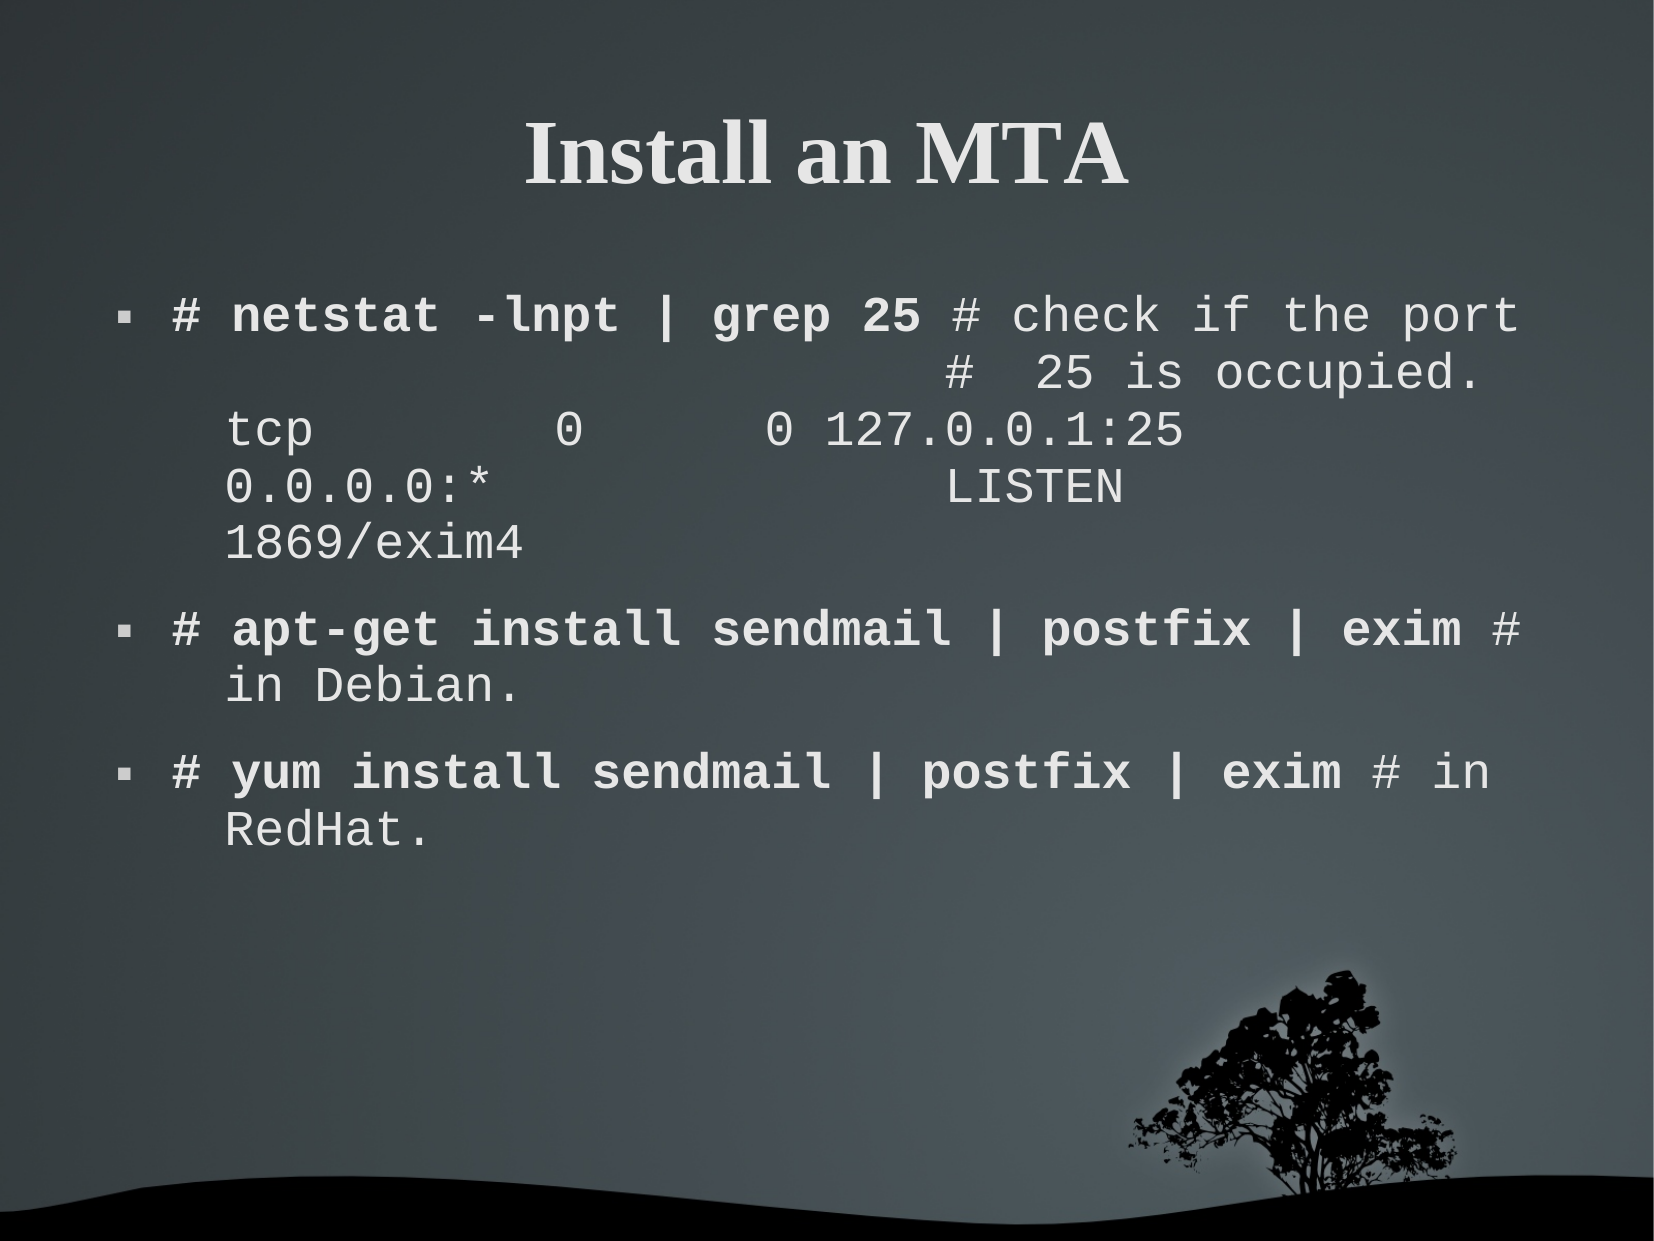

# Install an ΜΤΑ
# netstat -lnpt | grep 25 # check if the port # 25 is occupied. tcp 0 0 127.0.0.1:25 0.0.0.0:* LISTEN 1869/exim4
# apt-get install sendmail | postfix | exim # in Debian.
# yum install sendmail | postfix | exim # in RedHat.